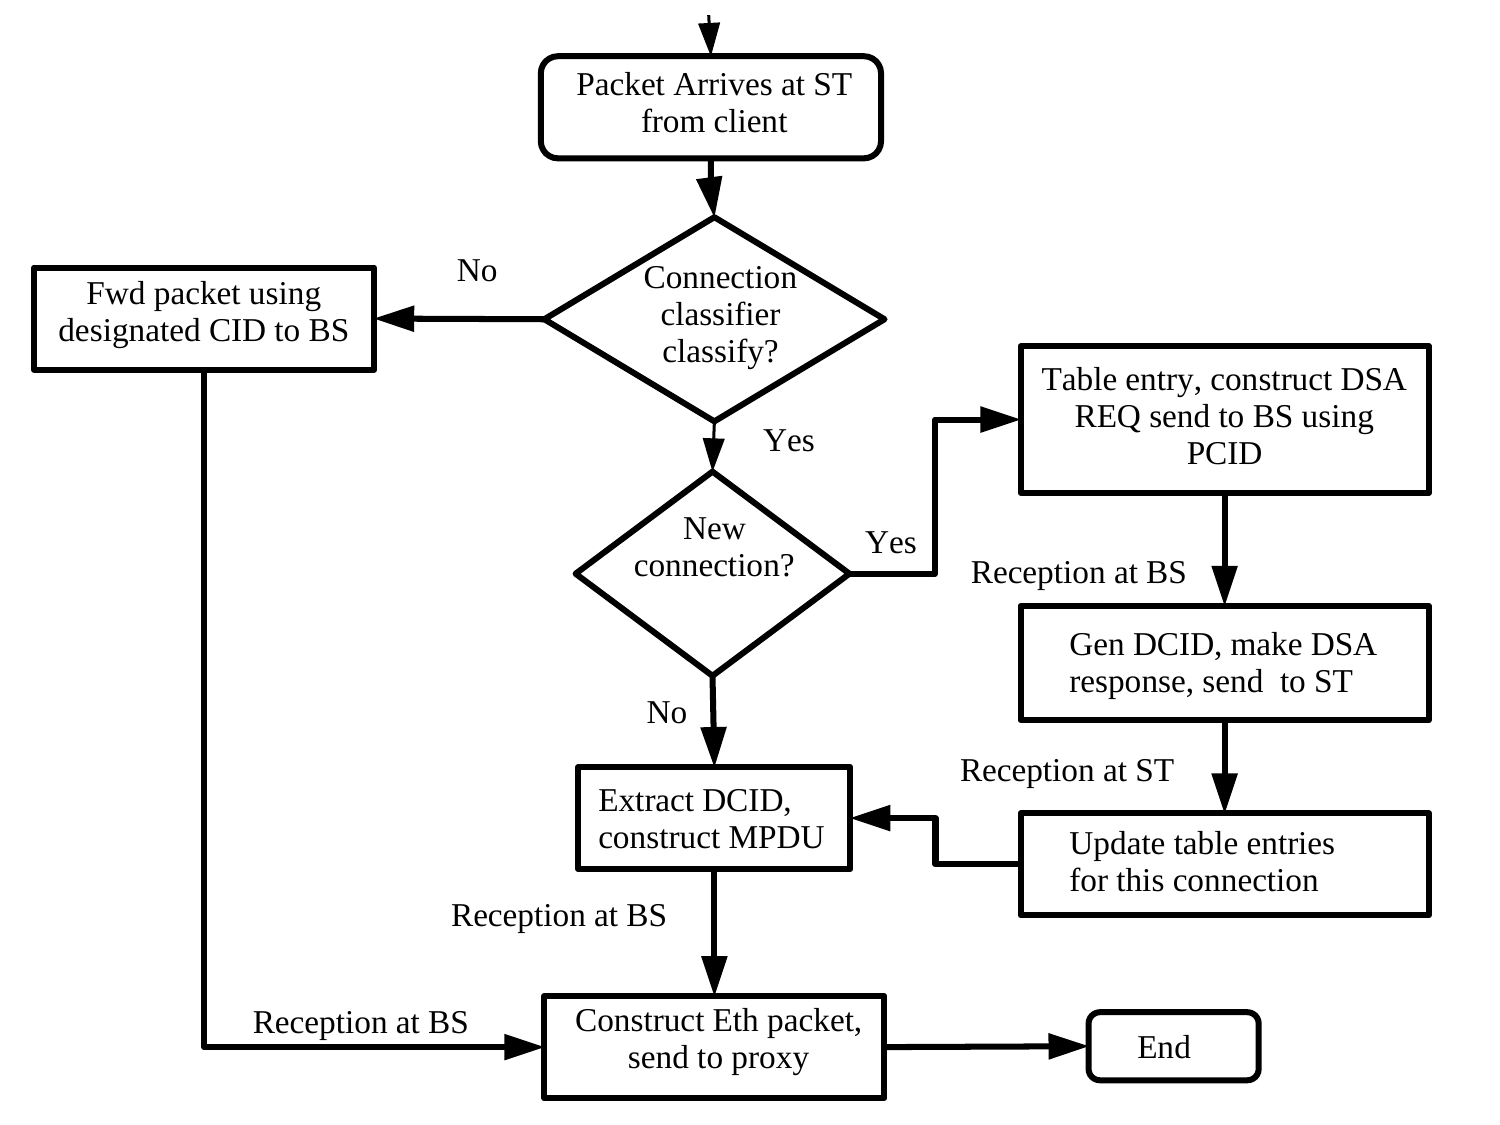

Packet Arrives at ST from client
No
Connection classifier classify?
Fwd packet using designated CID to BS
Table entry, construct DSA REQ send to BS using PCID
Yes
New connection?
Yes
Reception at BS
Gen DCID, make DSA response, send to ST
No
Reception at ST
Extract DCID, construct MPDU
Update table entries for this connection
Reception at BS
Construct Eth packet, send to proxy
Reception at BS
End